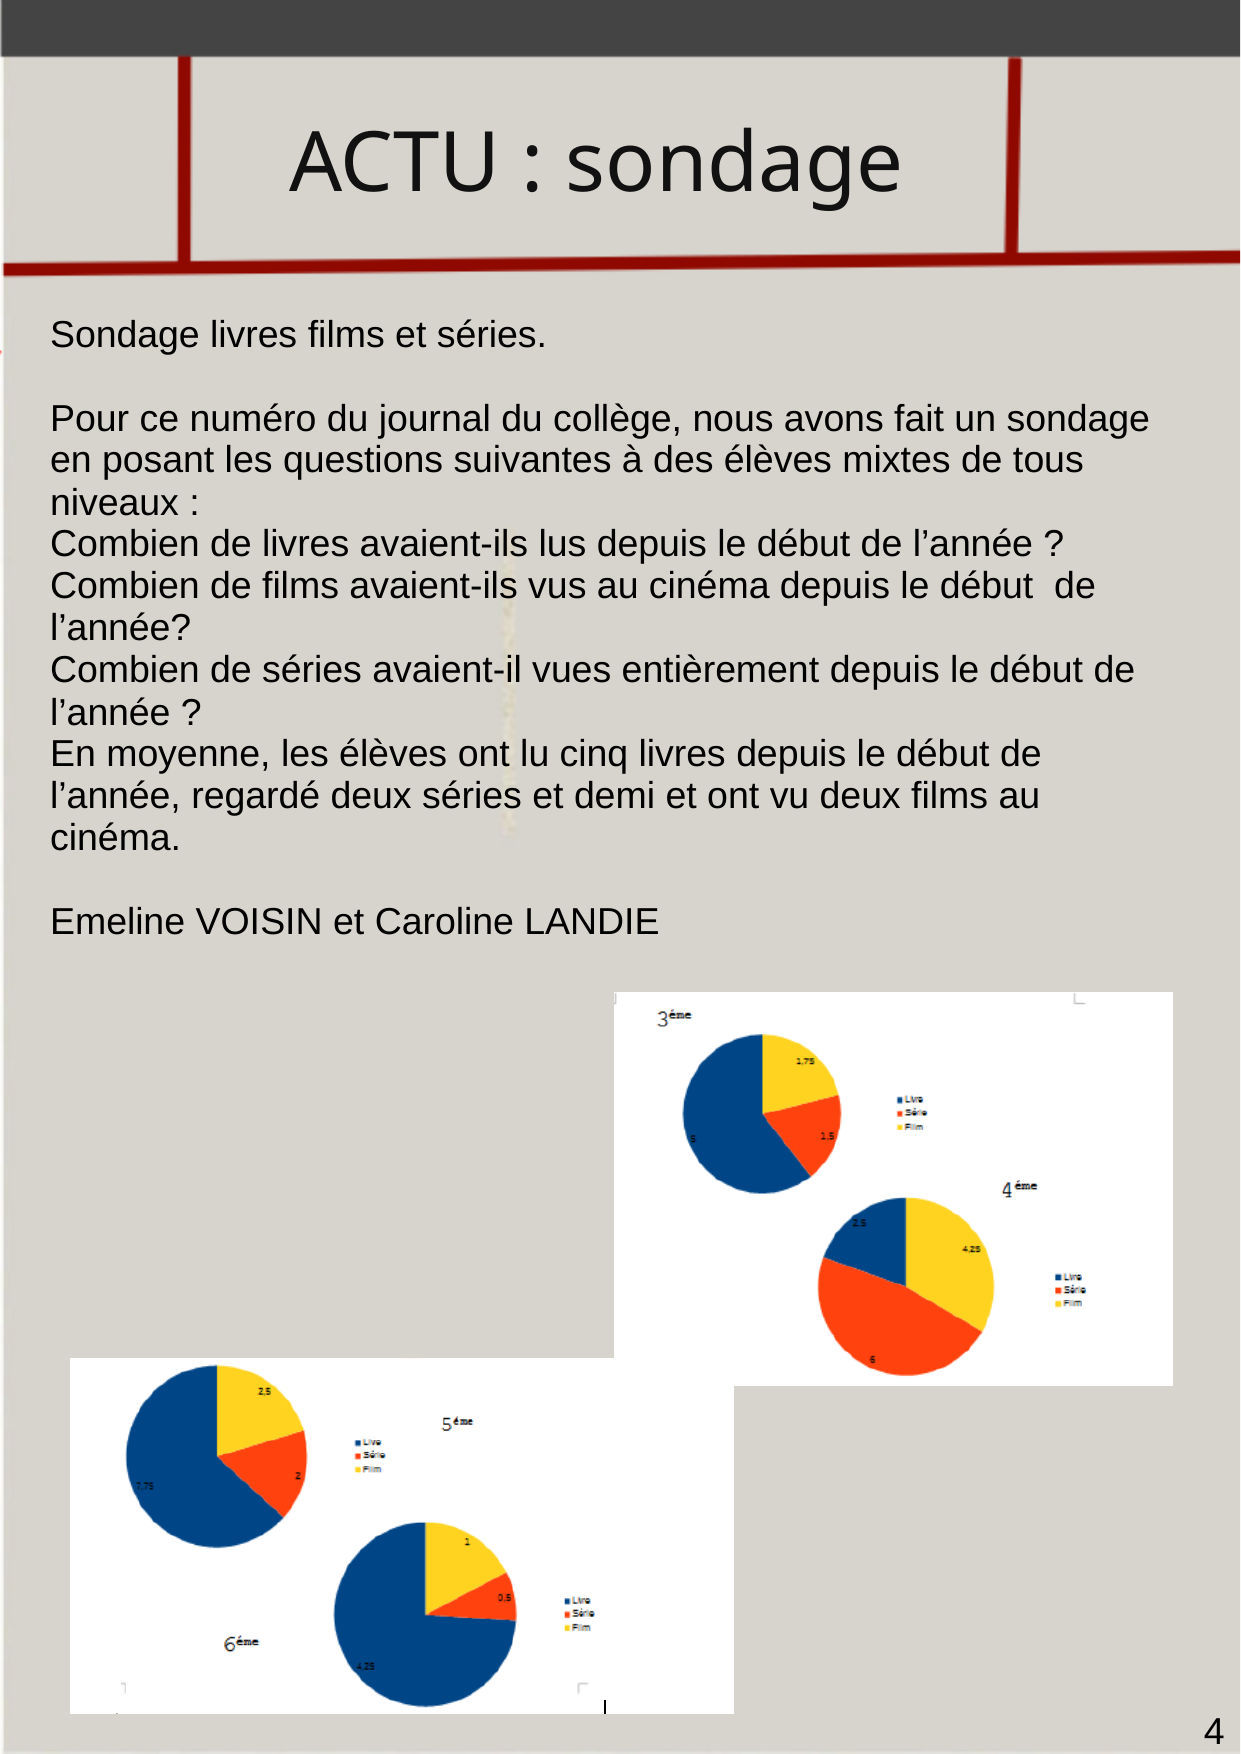

# ACTU : sondage
Sondage livres films et séries.
Pour ce numéro du journal du collège, nous avons fait un sondage en posant les questions suivantes à des élèves mixtes de tous niveaux :
Combien de livres avaient-ils lus depuis le début de l’année ?
Combien de films avaient-ils vus au cinéma depuis le début de l’année?
Combien de séries avaient-il vues entièrement depuis le début de l’année ?
En moyenne, les élèves ont lu cinq livres depuis le début de l’année, regardé deux séries et demi et ont vu deux films au cinéma.
Emeline VOISIN et Caroline LANDIE
4